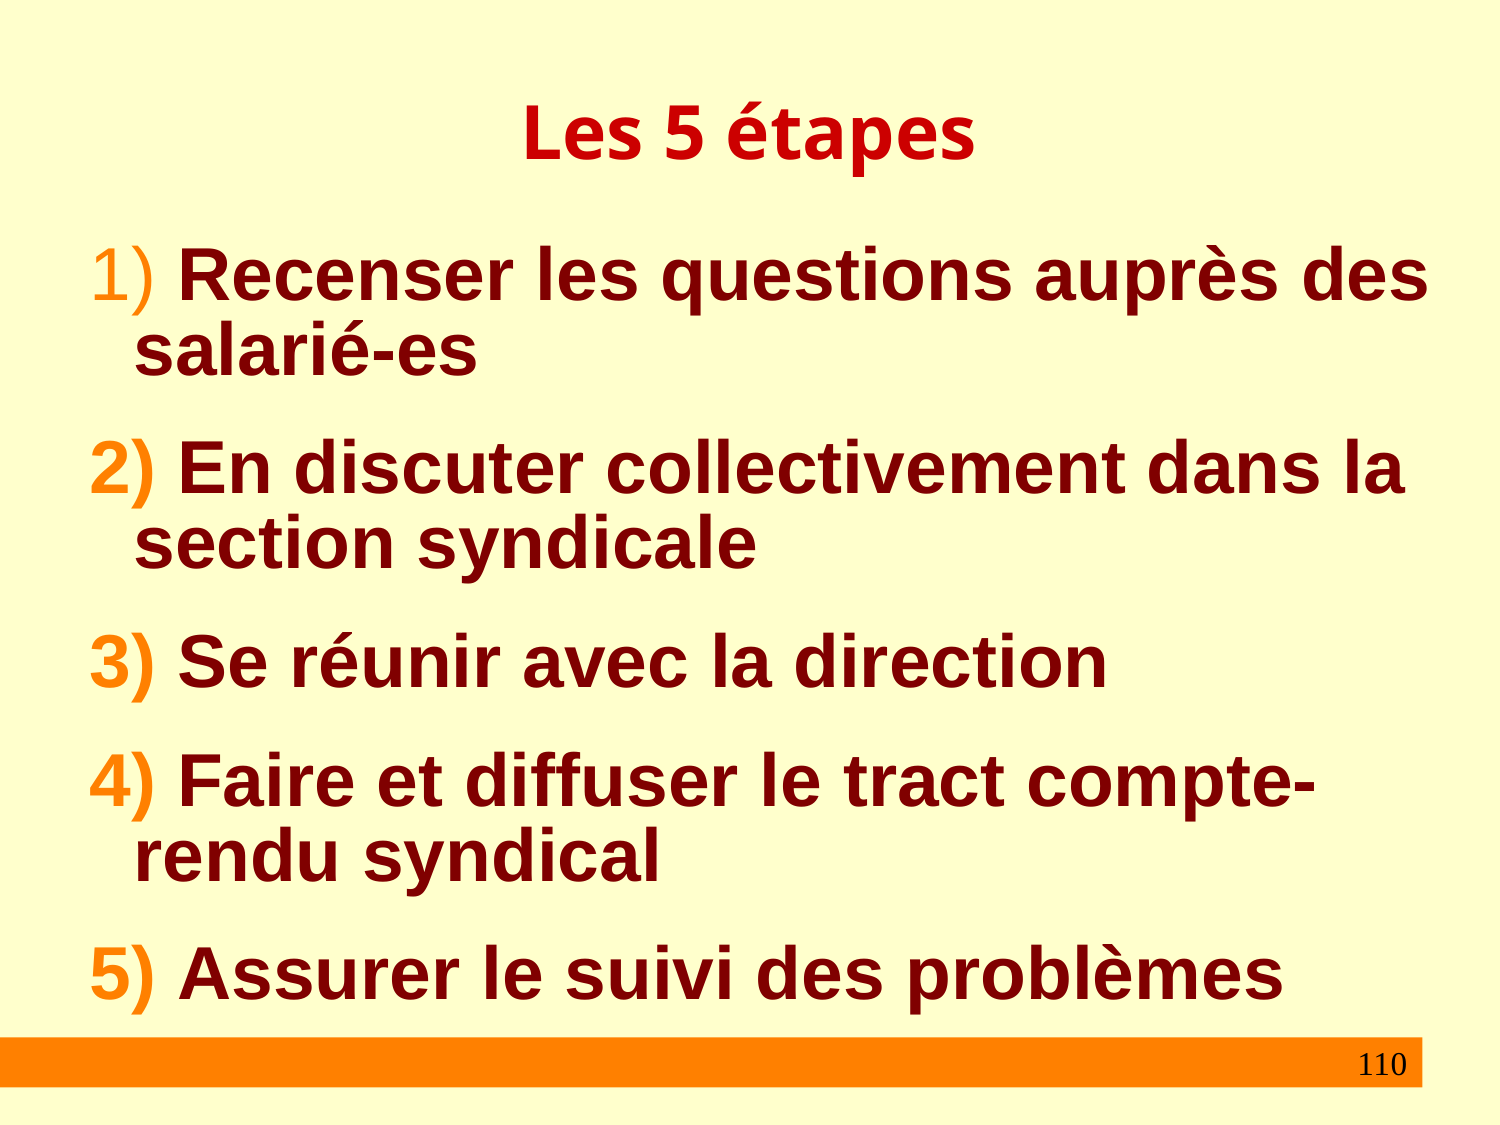

# Les 5 étapes
 Recenser les questions auprès des salarié-es
 En discuter collectivement dans la section syndicale
 Se réunir avec la direction
 Faire et diffuser le tract compte-rendu syndical
 Assurer le suivi des problèmes